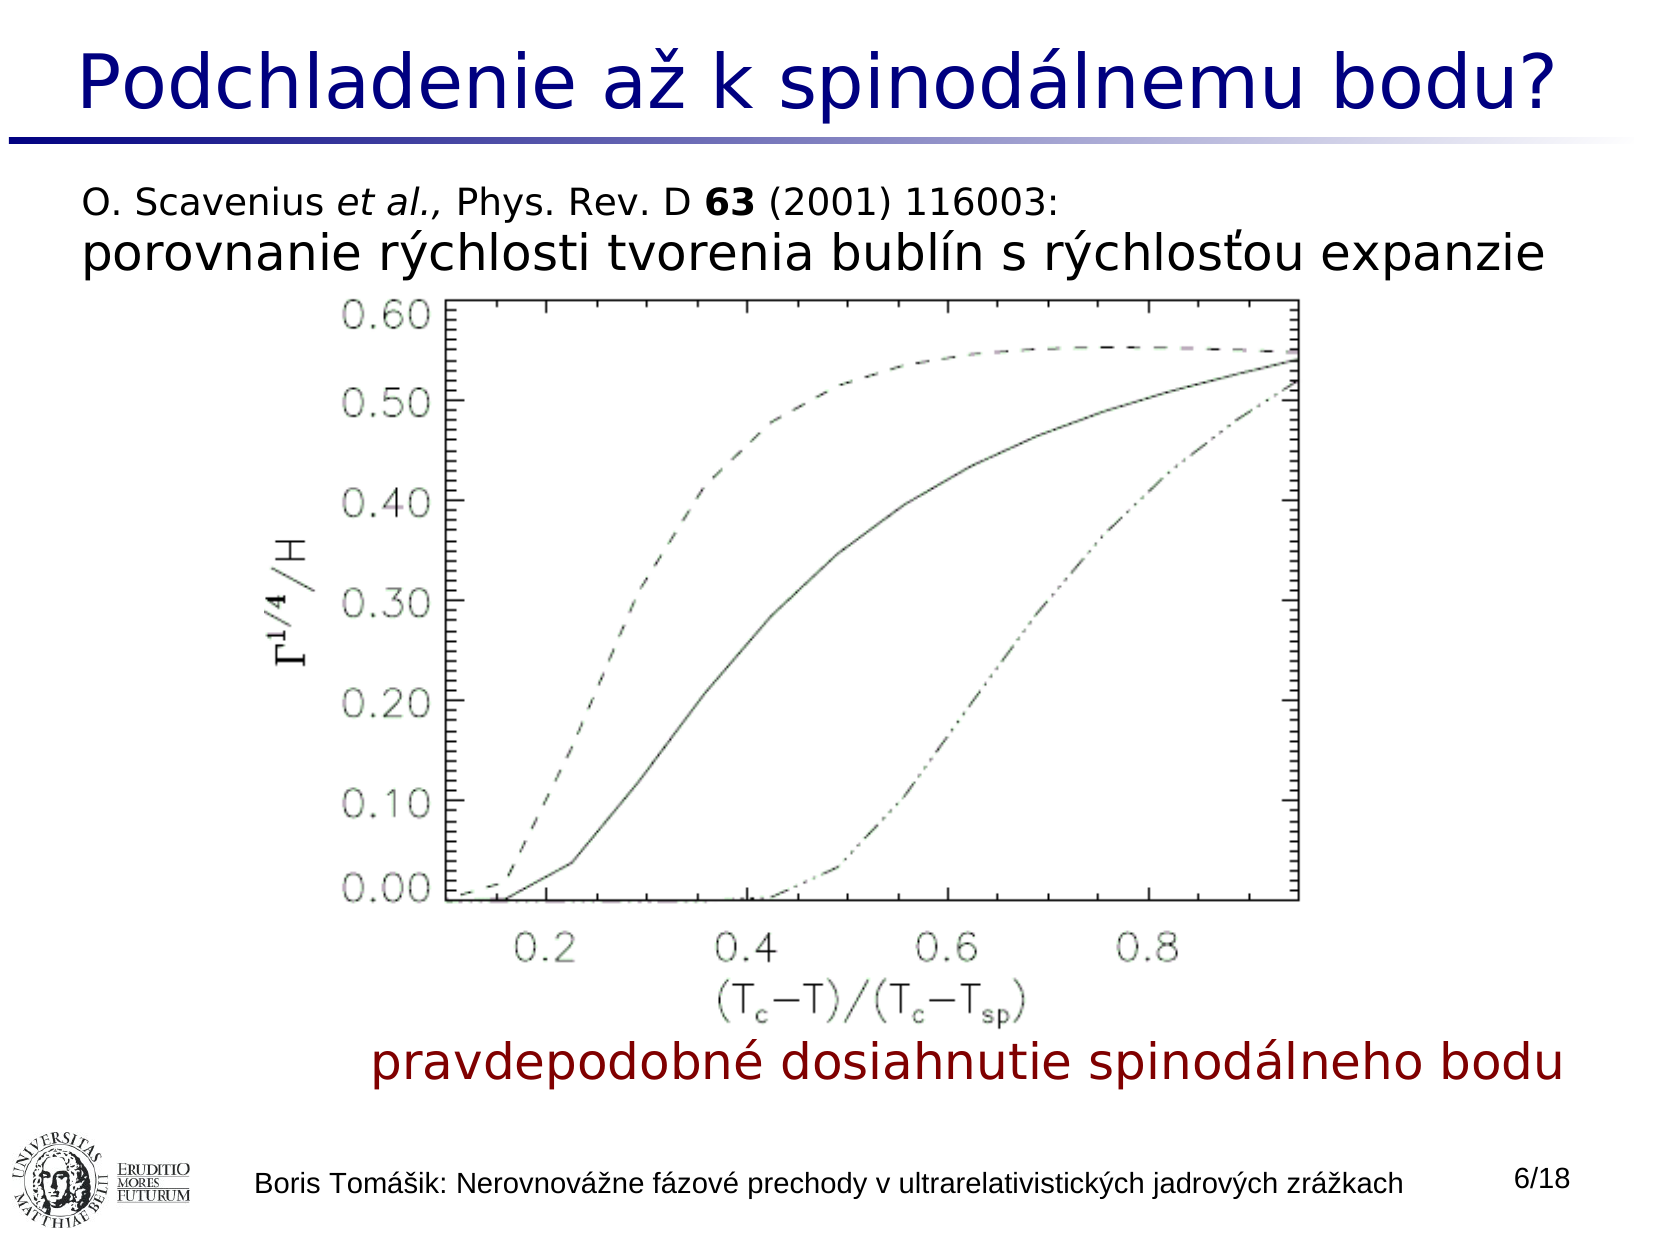

# Podchladenie až k spinodálnemu bodu?
O. Scavenius et al., Phys. Rev. D 63 (2001) 116003:
porovnanie rýchlosti tvorenia bublín s rýchlosťou expanzie
pravdepodobné dosiahnutie spinodálneho bodu
6